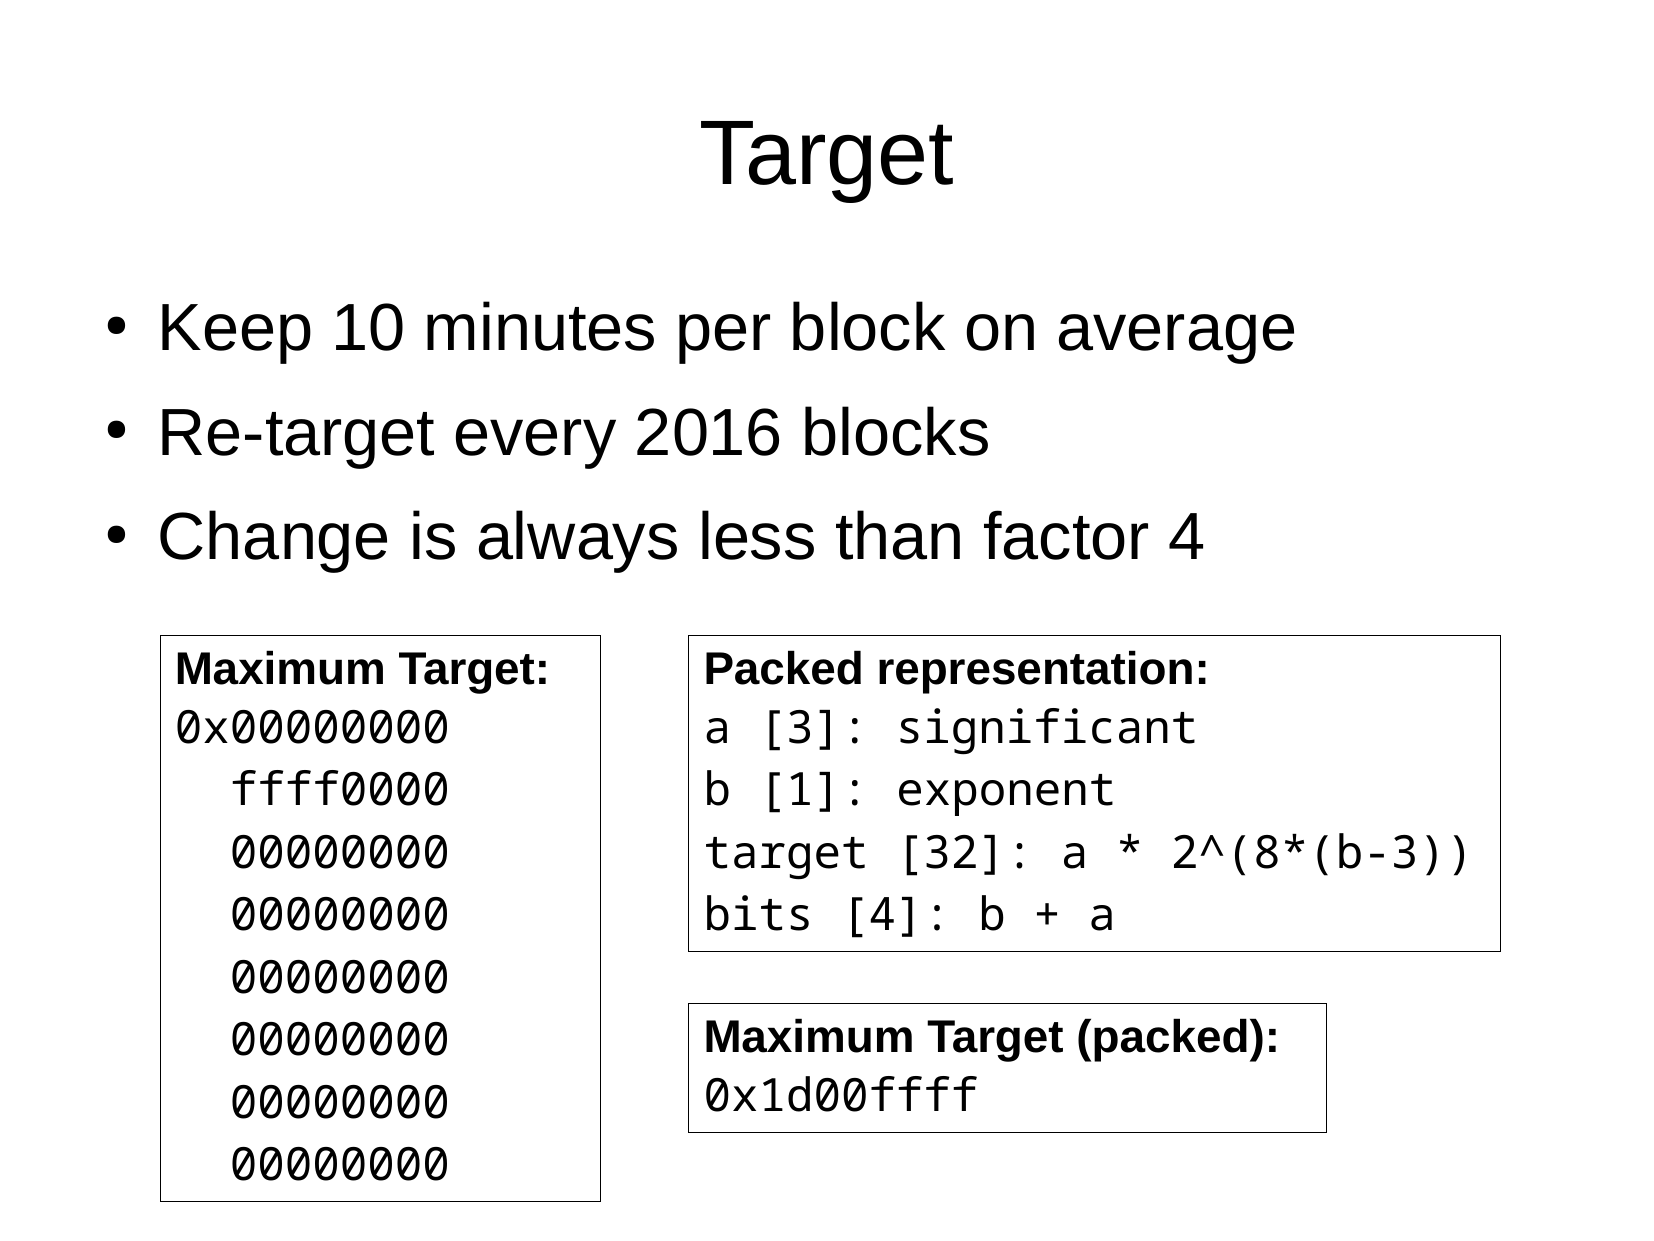

# Target
Keep 10 minutes per block on average
Re-target every 2016 blocks
Change is always less than factor 4
Maximum Target:
0x00000000
 ffff0000
 00000000
 00000000
 00000000
 00000000
 00000000
 00000000
Packed representation:
a [3]: significant
b [1]: exponent
target [32]: a * 2^(8*(b-3))
bits [4]: b + a
Maximum Target (packed):
0x1d00ffff